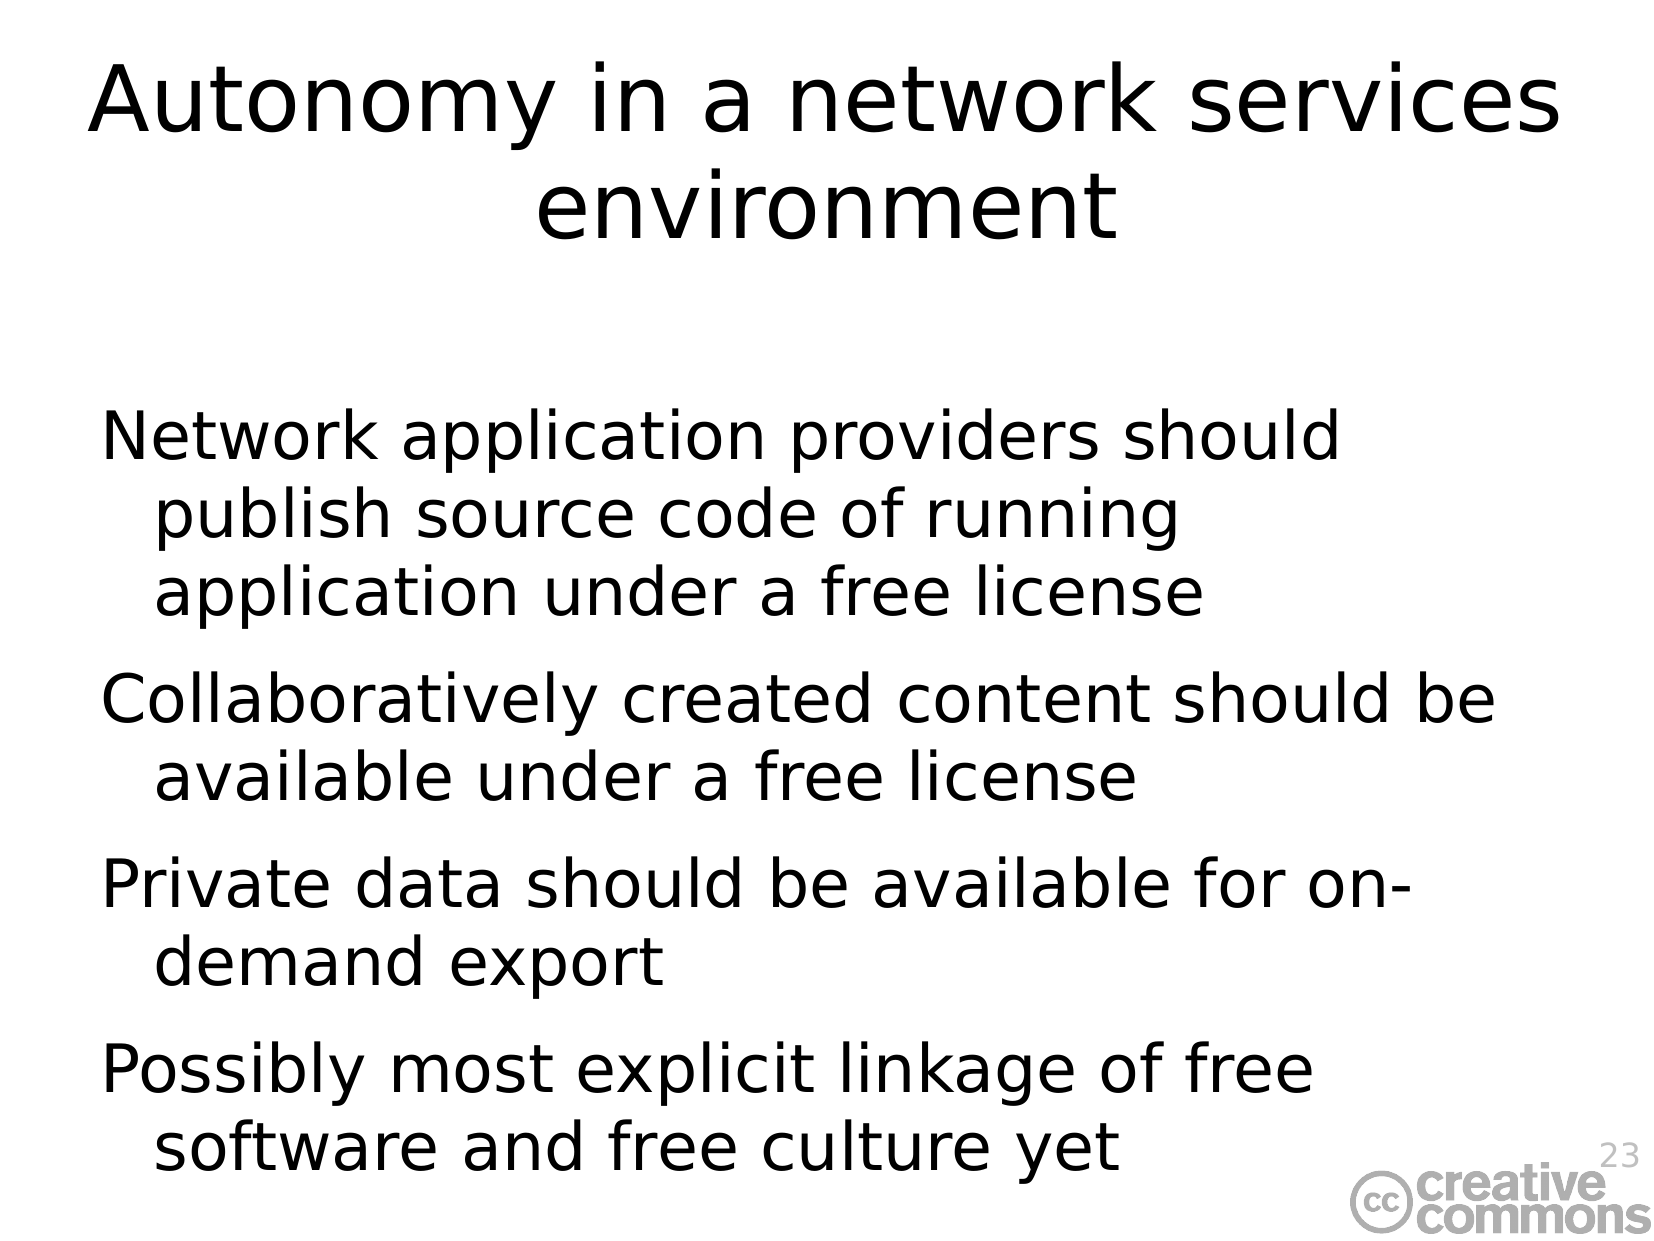

# Autonomy in a network services environment
Network application providers should publish source code of running application under a free license
Collaboratively created content should be available under a free license
Private data should be available for on-demand export
Possibly most explicit linkage of free software and free culture yet